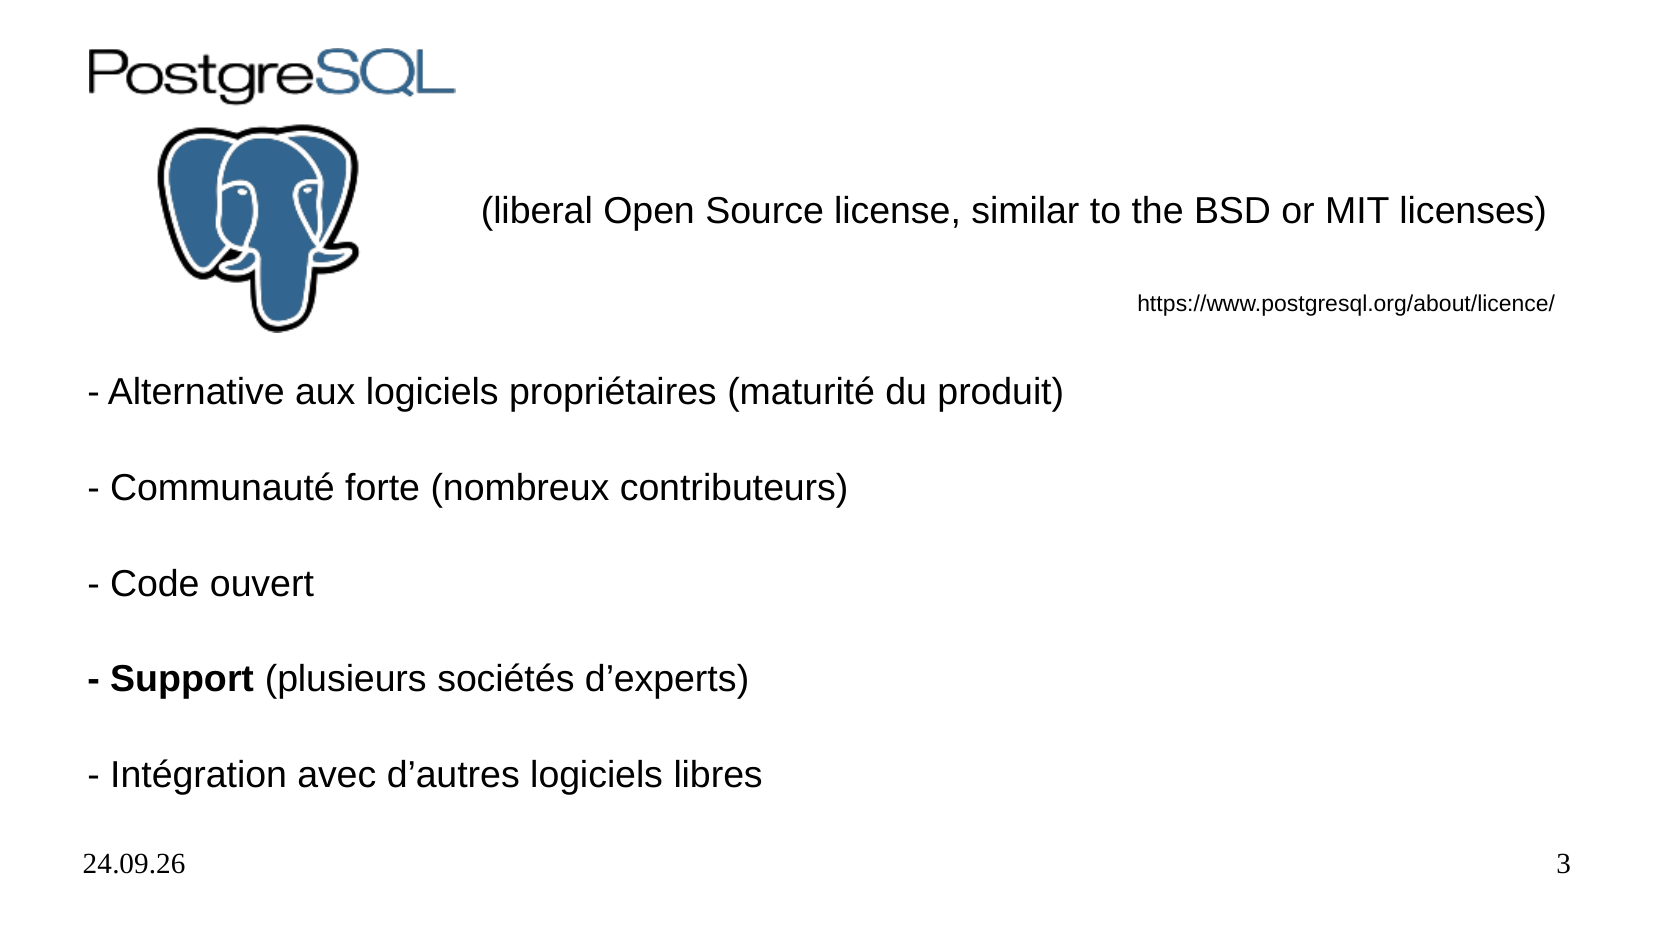

# (liberal Open Source license, similar to the BSD or MIT licenses)
														https://www.postgresql.org/about/licence/
- Alternative aux logiciels propriétaires (maturité du produit)
- Communauté forte (nombreux contributeurs)
- Code ouvert
- Support (plusieurs sociétés d’experts)
- Intégration avec d’autres logiciels libres